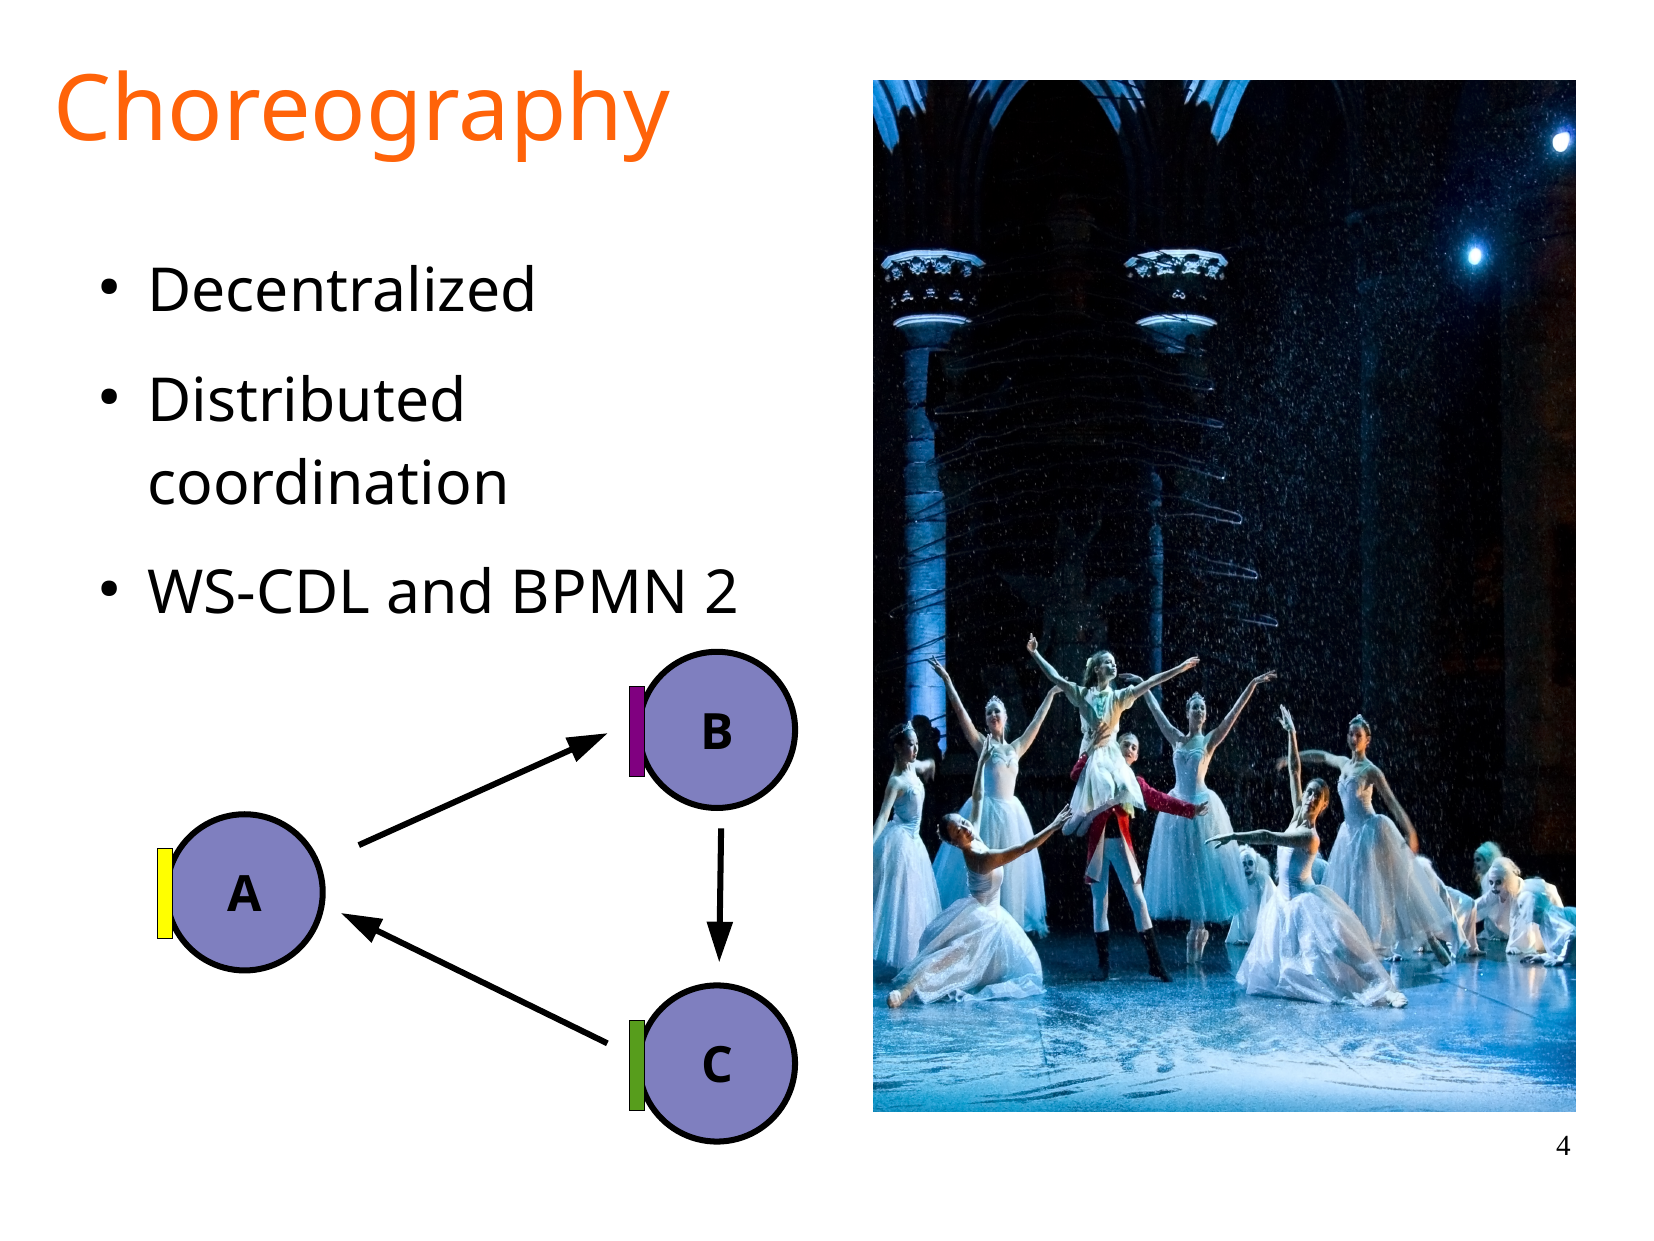

# Choreography
Decentralized
Distributed coordination
WS-CDL and BPMN 2
B
A
C
4